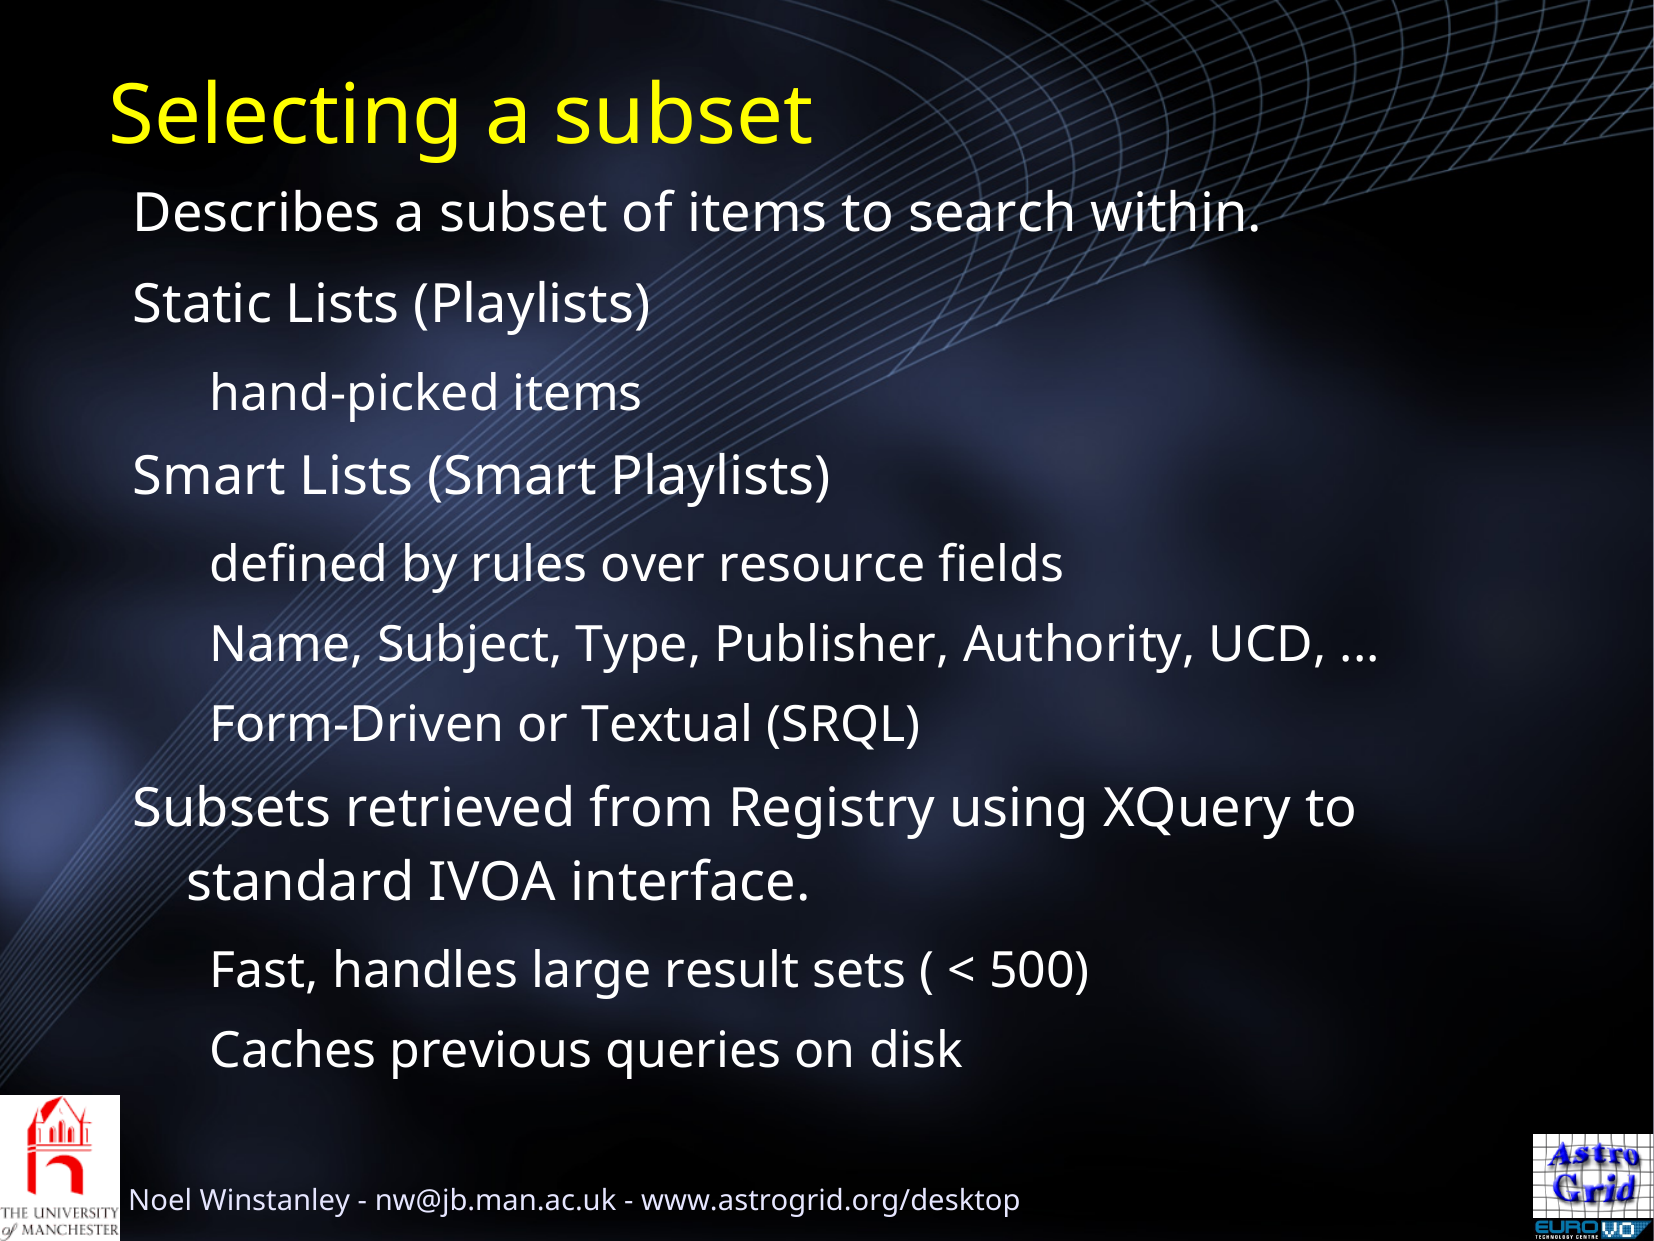

# Selecting a subset
Describes a subset of items to search within.
Static Lists (Playlists)
hand-picked items
Smart Lists (Smart Playlists)
defined by rules over resource fields
Name, Subject, Type, Publisher, Authority, UCD, ...
Form-Driven or Textual (SRQL)
Subsets retrieved from Registry using XQuery to standard IVOA interface.
Fast, handles large result sets ( < 500)
Caches previous queries on disk